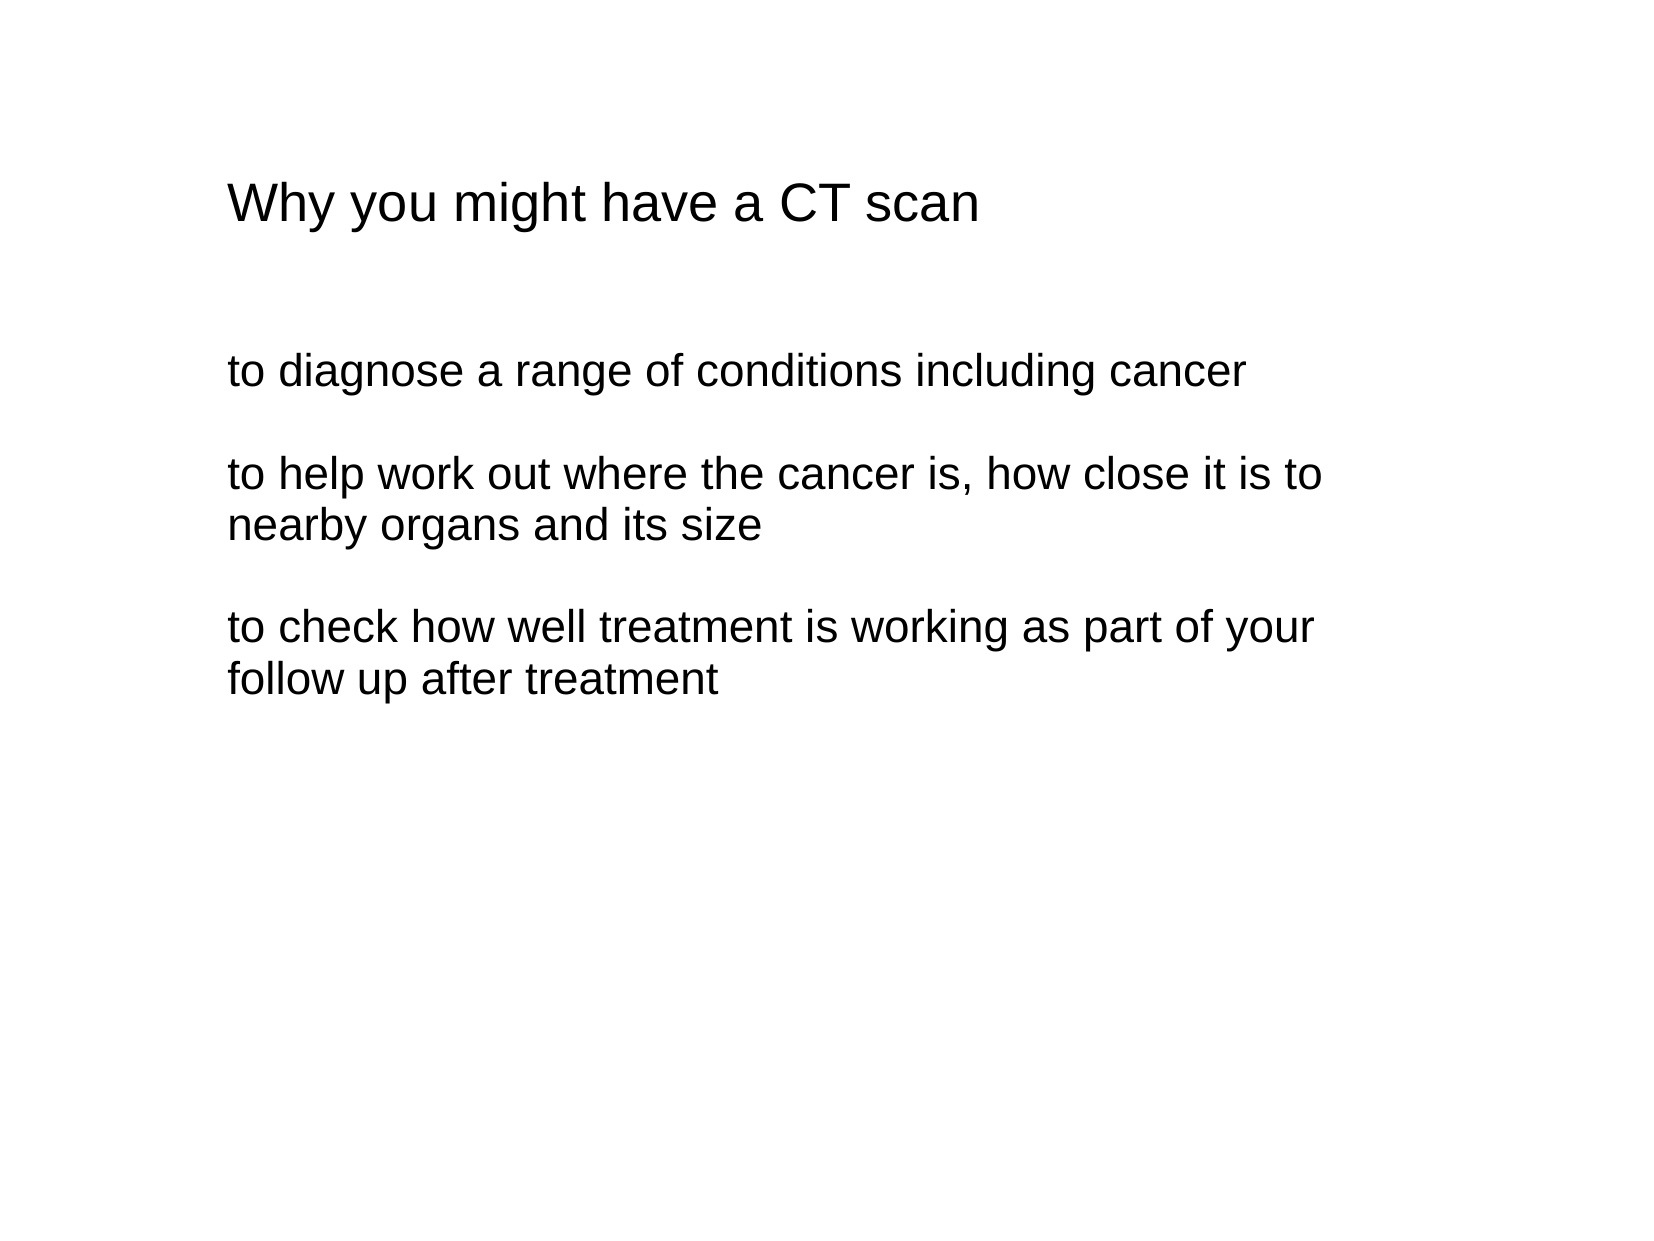

Why you might have a CT scan
to diagnose a range of conditions including cancer
to help work out where the cancer is, how close it is to nearby organs and its size
to check how well treatment is working as part of your follow up after treatment